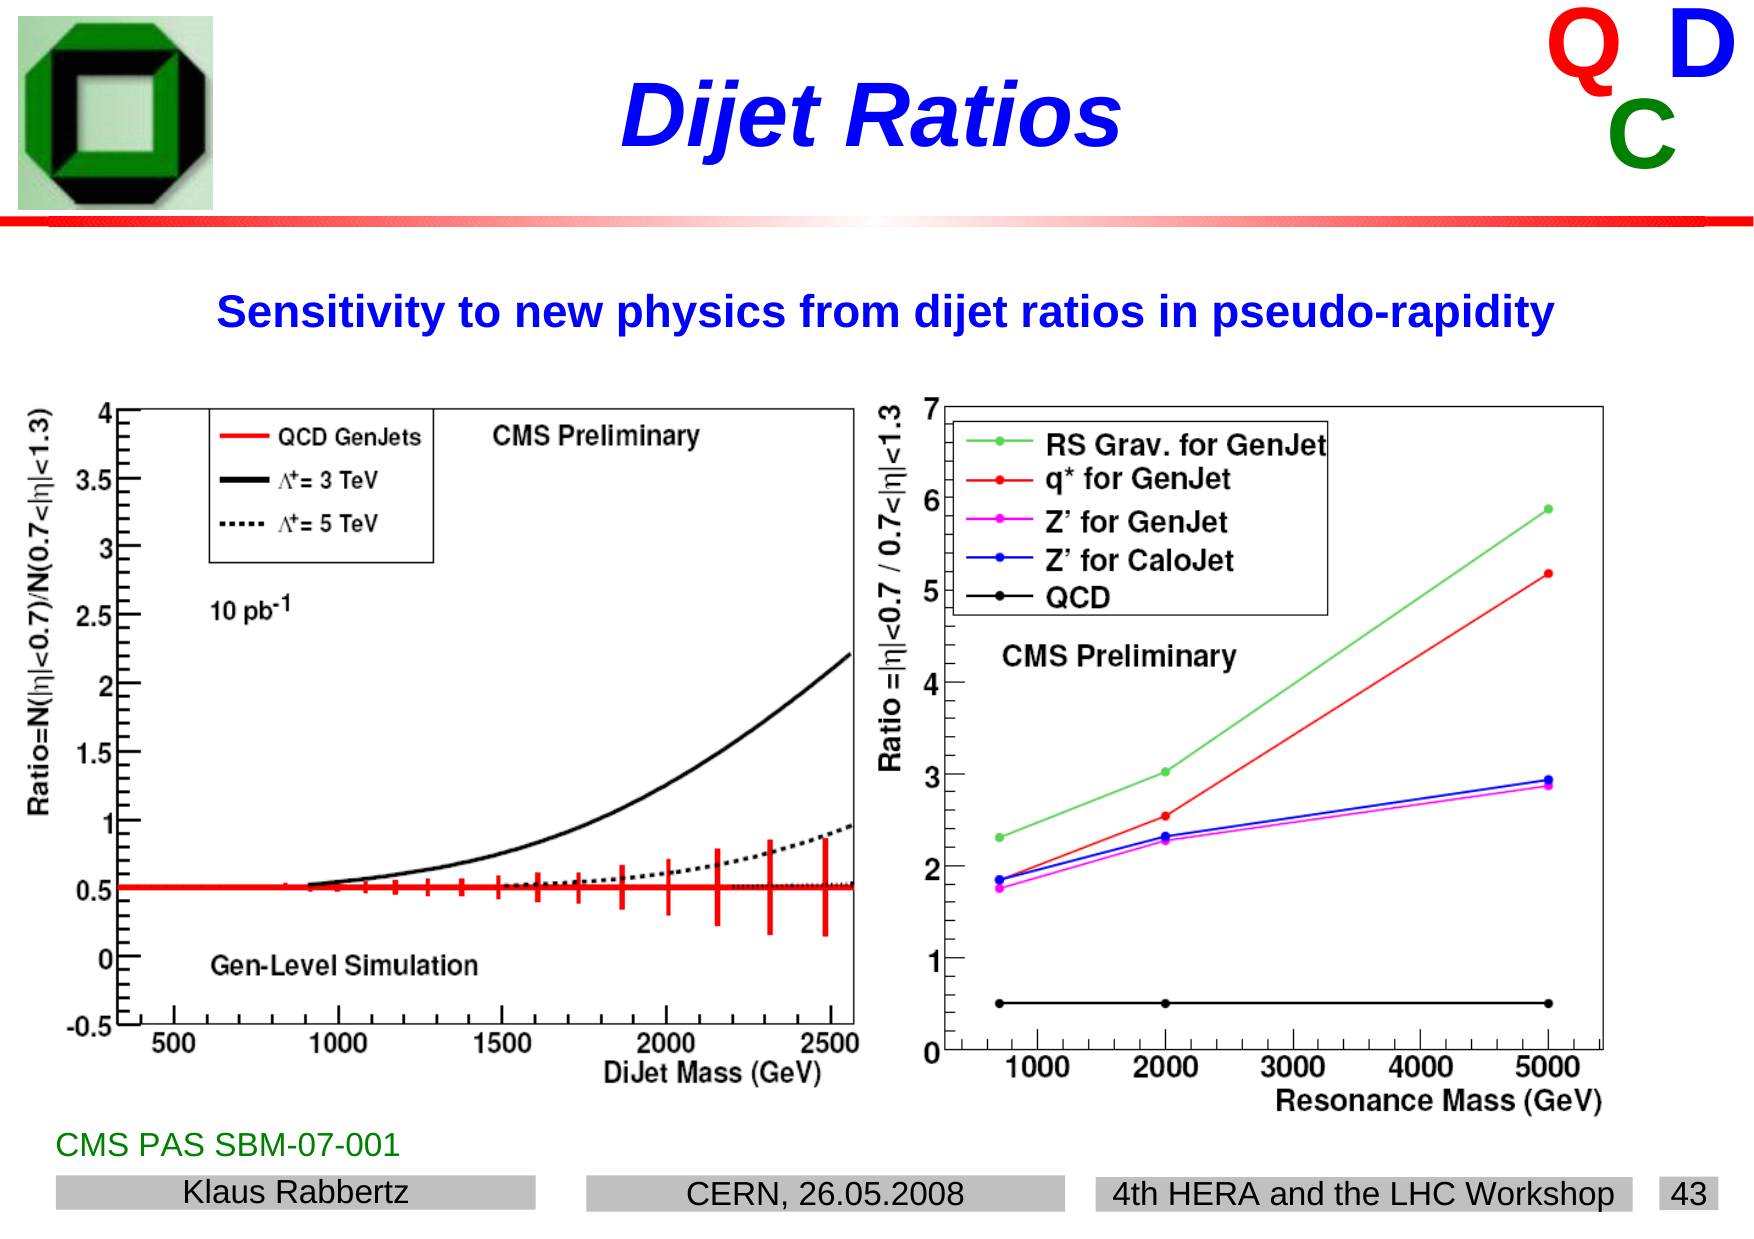

# Dijet Ratios
Sensitivity to new physics from dijet ratios in pseudo-rapidity
CMS PAS SBM-07-001